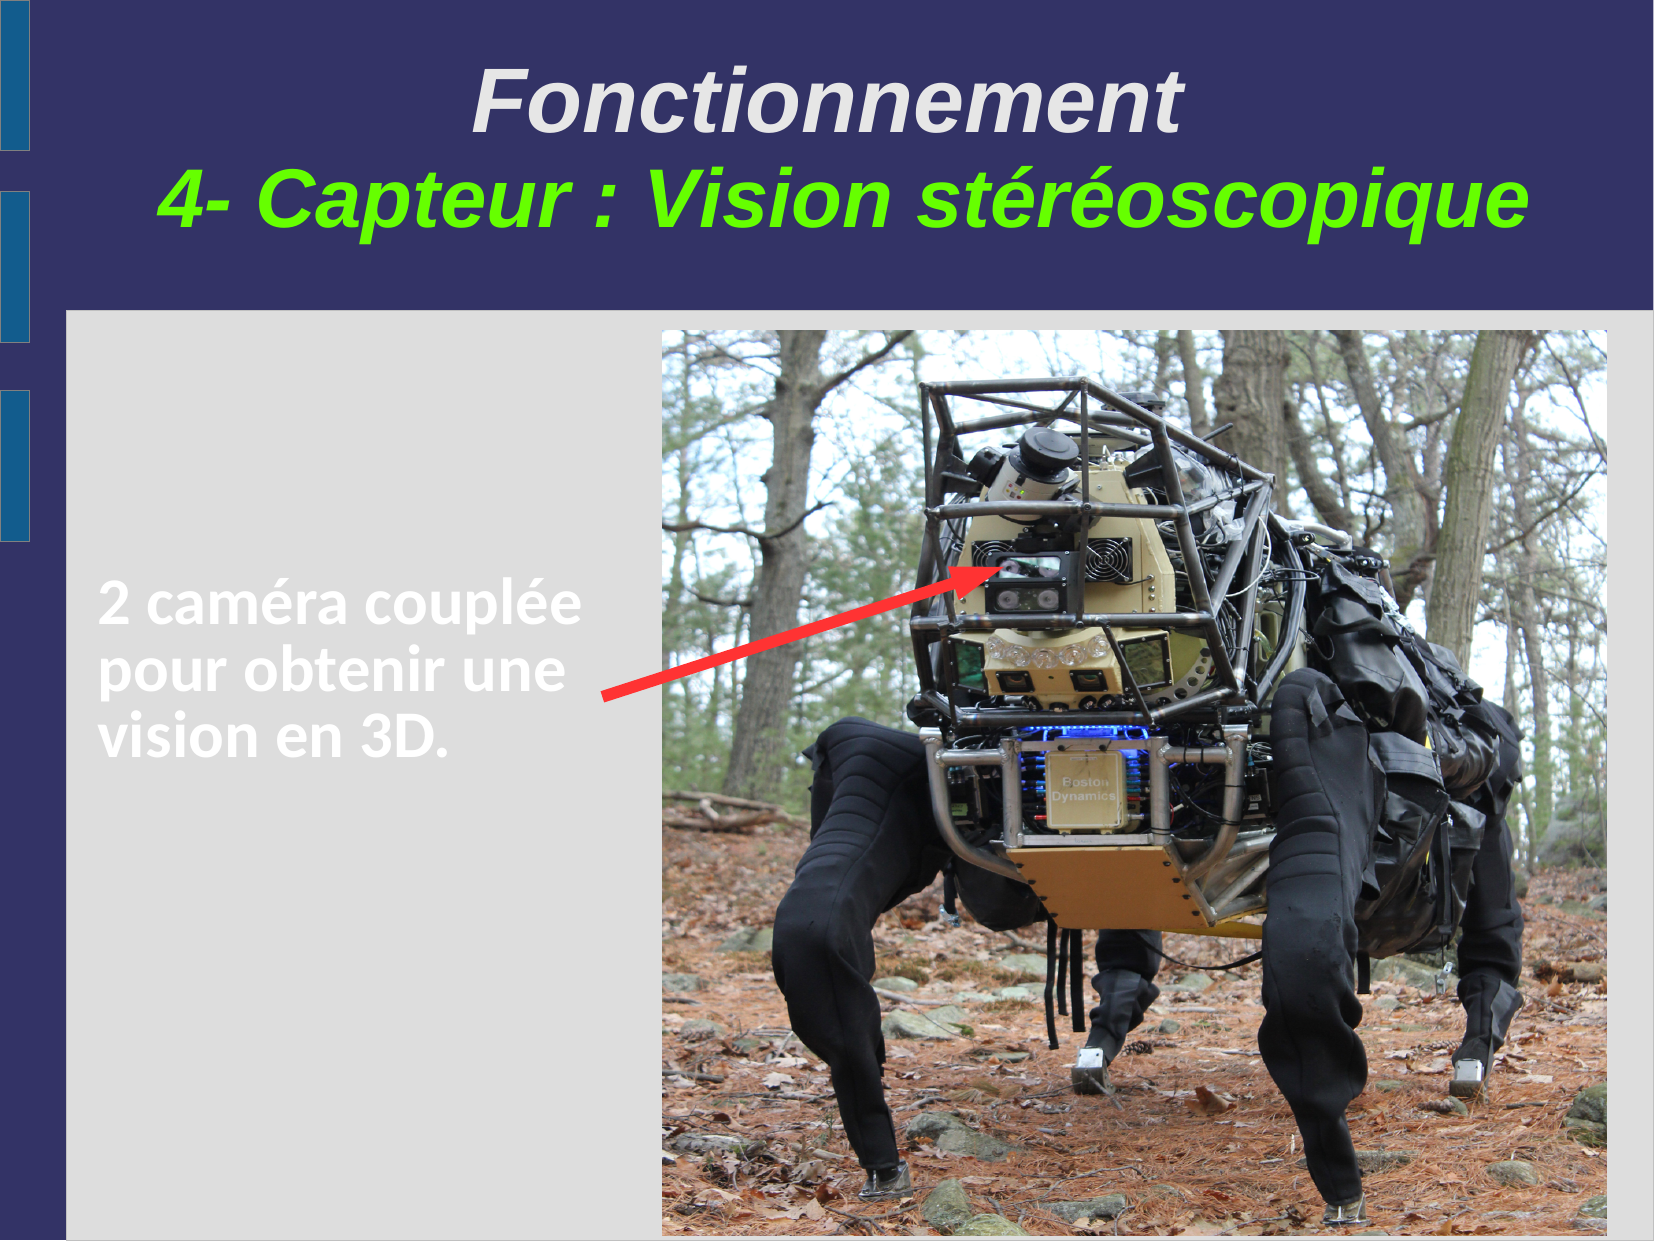

# Fonctionnement 4- Capteur : Vision stéréoscopique
2 caméra couplée pour obtenir une vision en 3D.